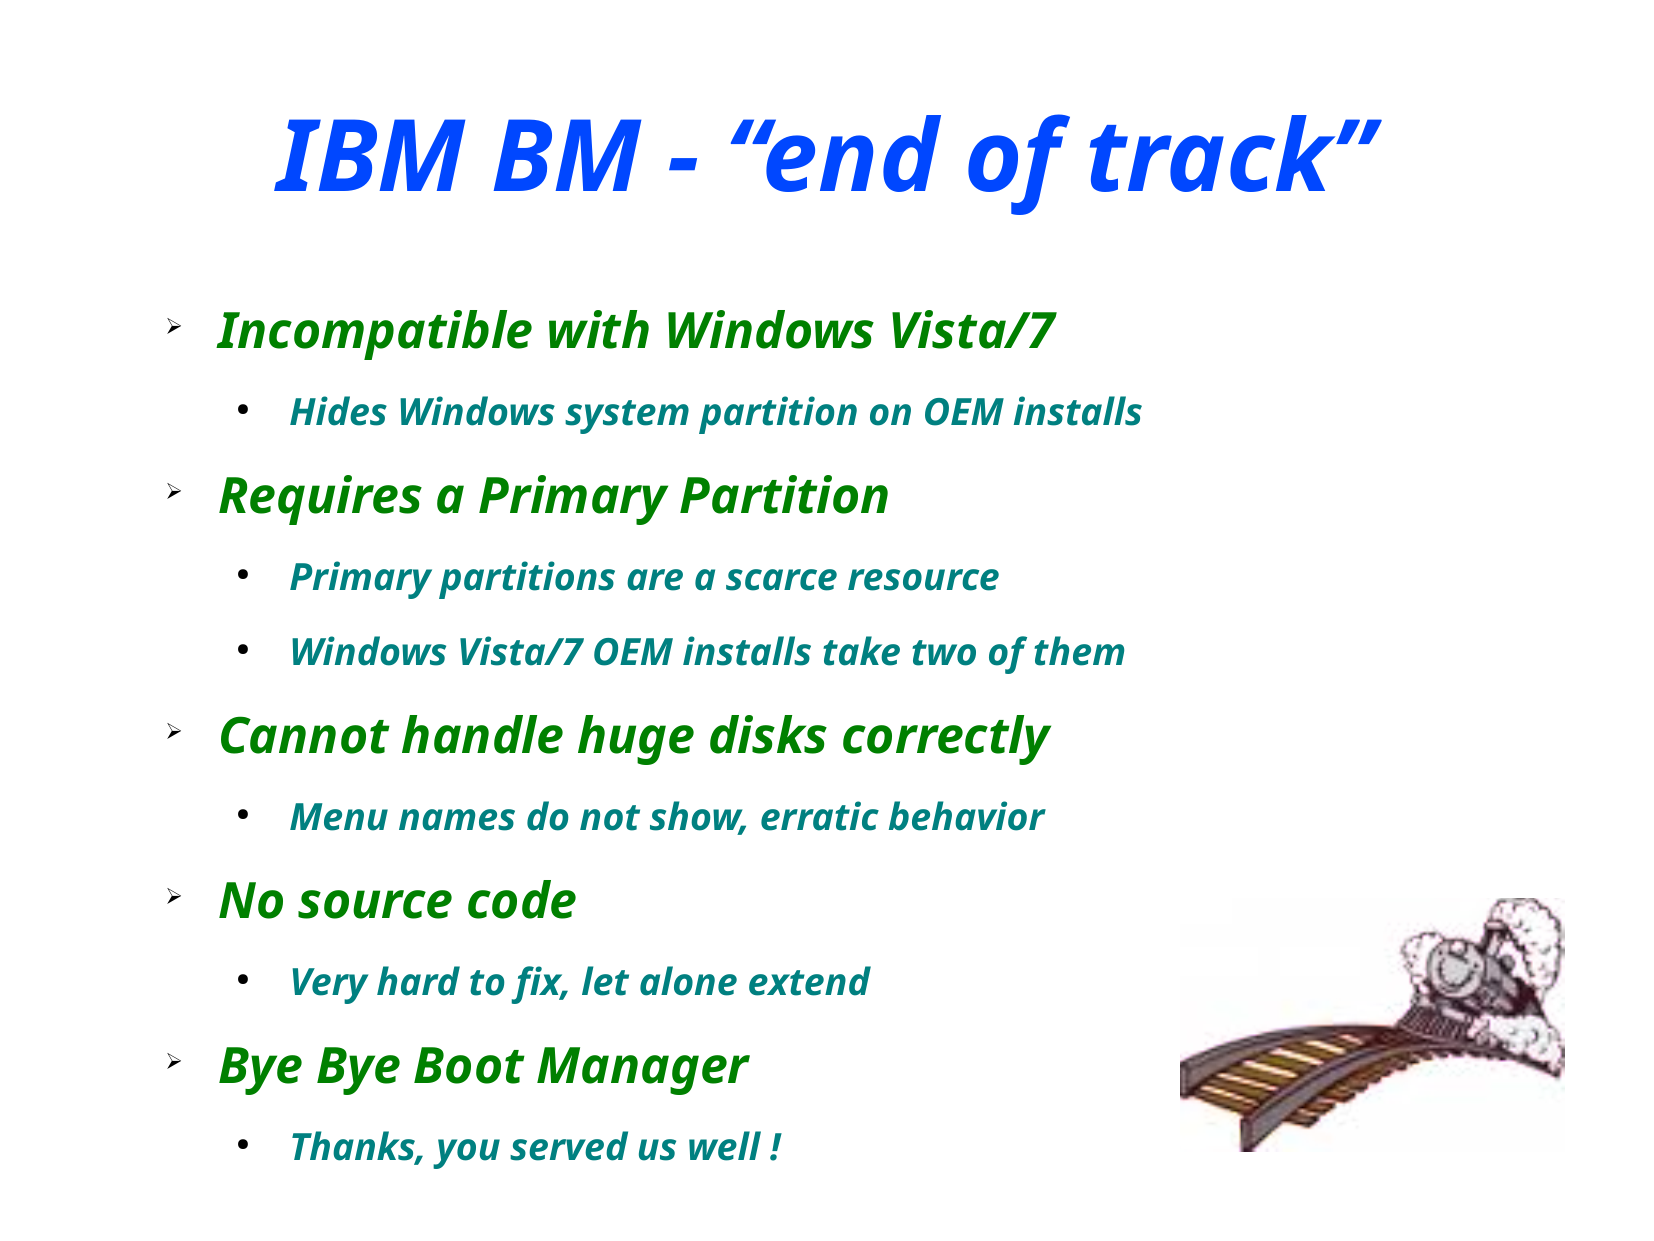

# IBM BM - “end of track”
Incompatible with Windows Vista/7
Hides Windows system partition on OEM installs
Requires a Primary Partition
Primary partitions are a scarce resource
Windows Vista/7 OEM installs take two of them
Cannot handle huge disks correctly
Menu names do not show, erratic behavior
No source code
Very hard to fix, let alone extend
Bye Bye Boot Manager
Thanks, you served us well !